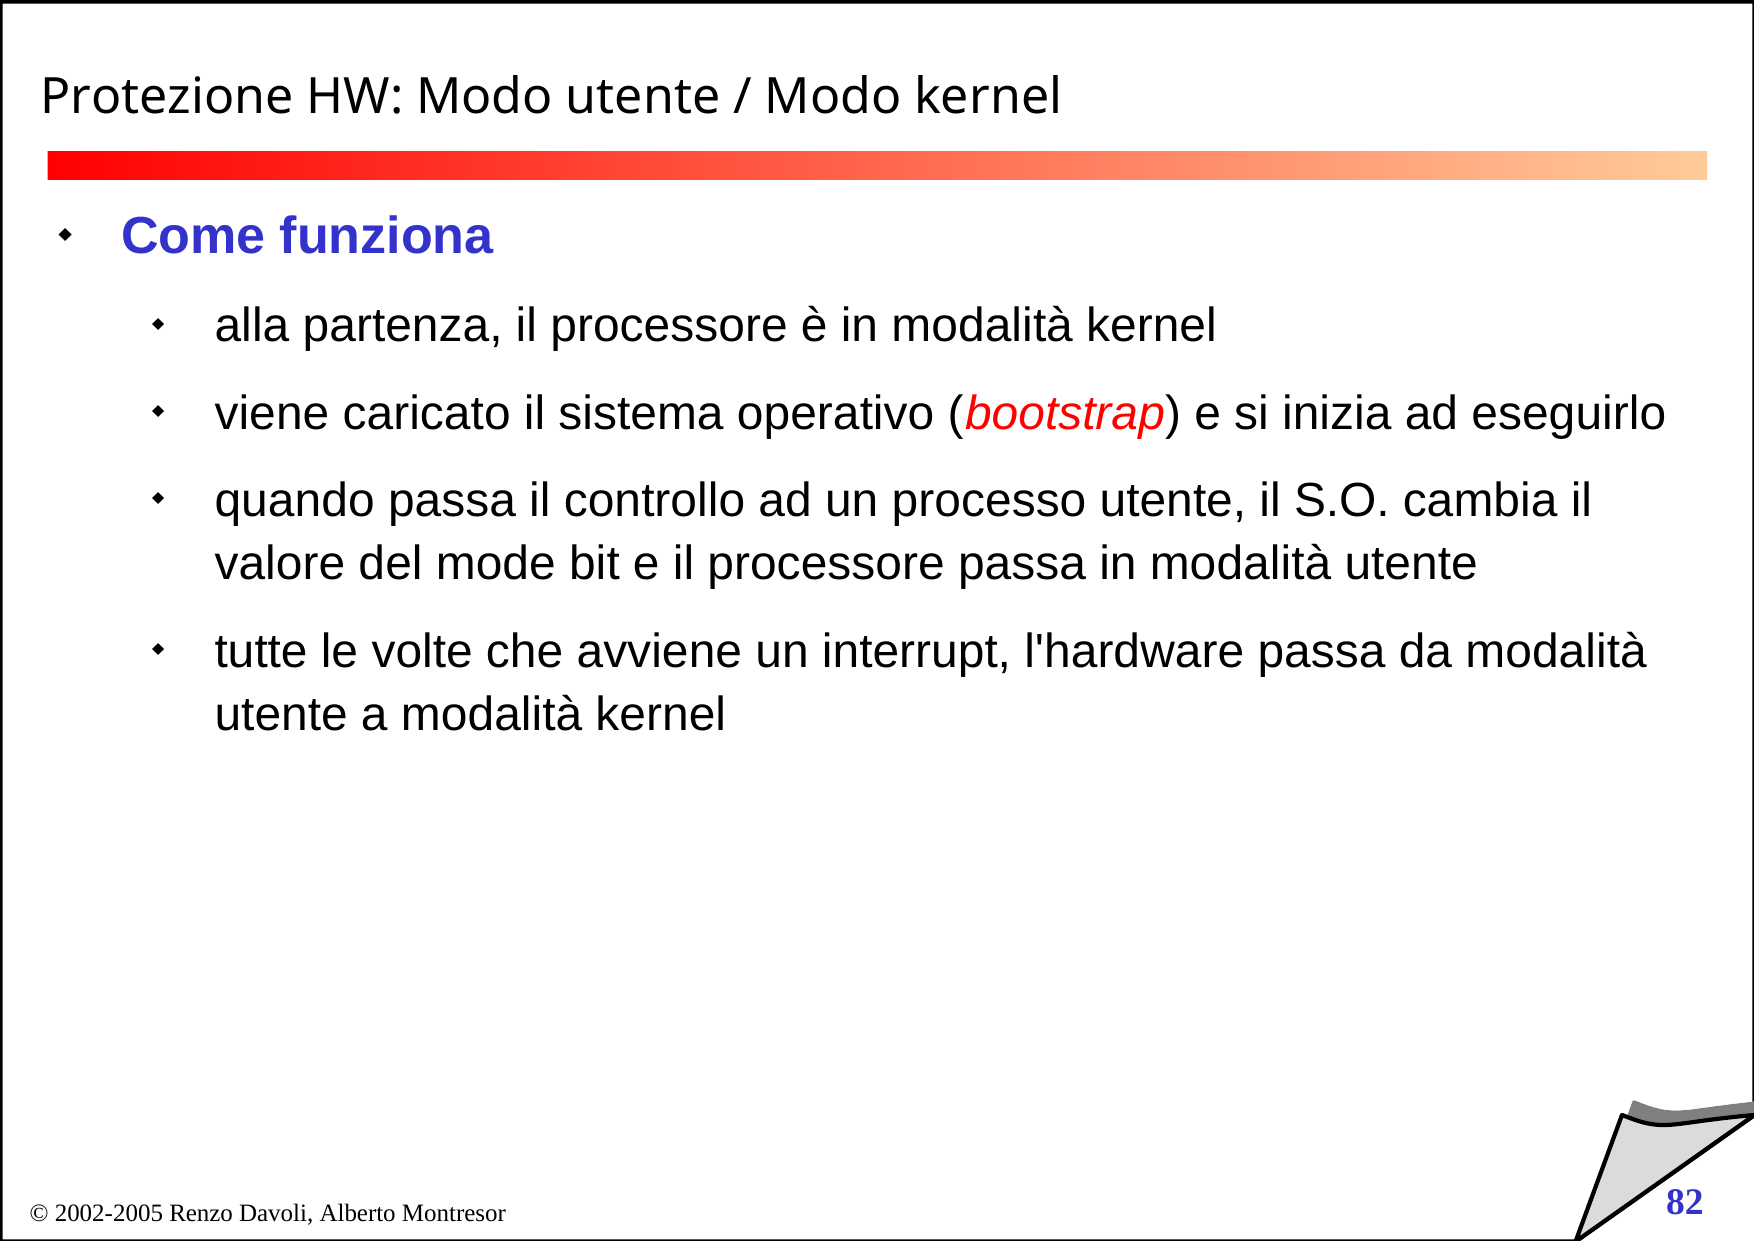

# Protezione HW: Modo utente / Modo kernel
Come funziona
alla partenza, il processore è in modalità kernel
viene caricato il sistema operativo (bootstrap) e si inizia ad eseguirlo
quando passa il controllo ad un processo utente, il S.O. cambia il valore del mode bit e il processore passa in modalità utente
tutte le volte che avviene un interrupt, l'hardware passa da modalità utente a modalità kernel